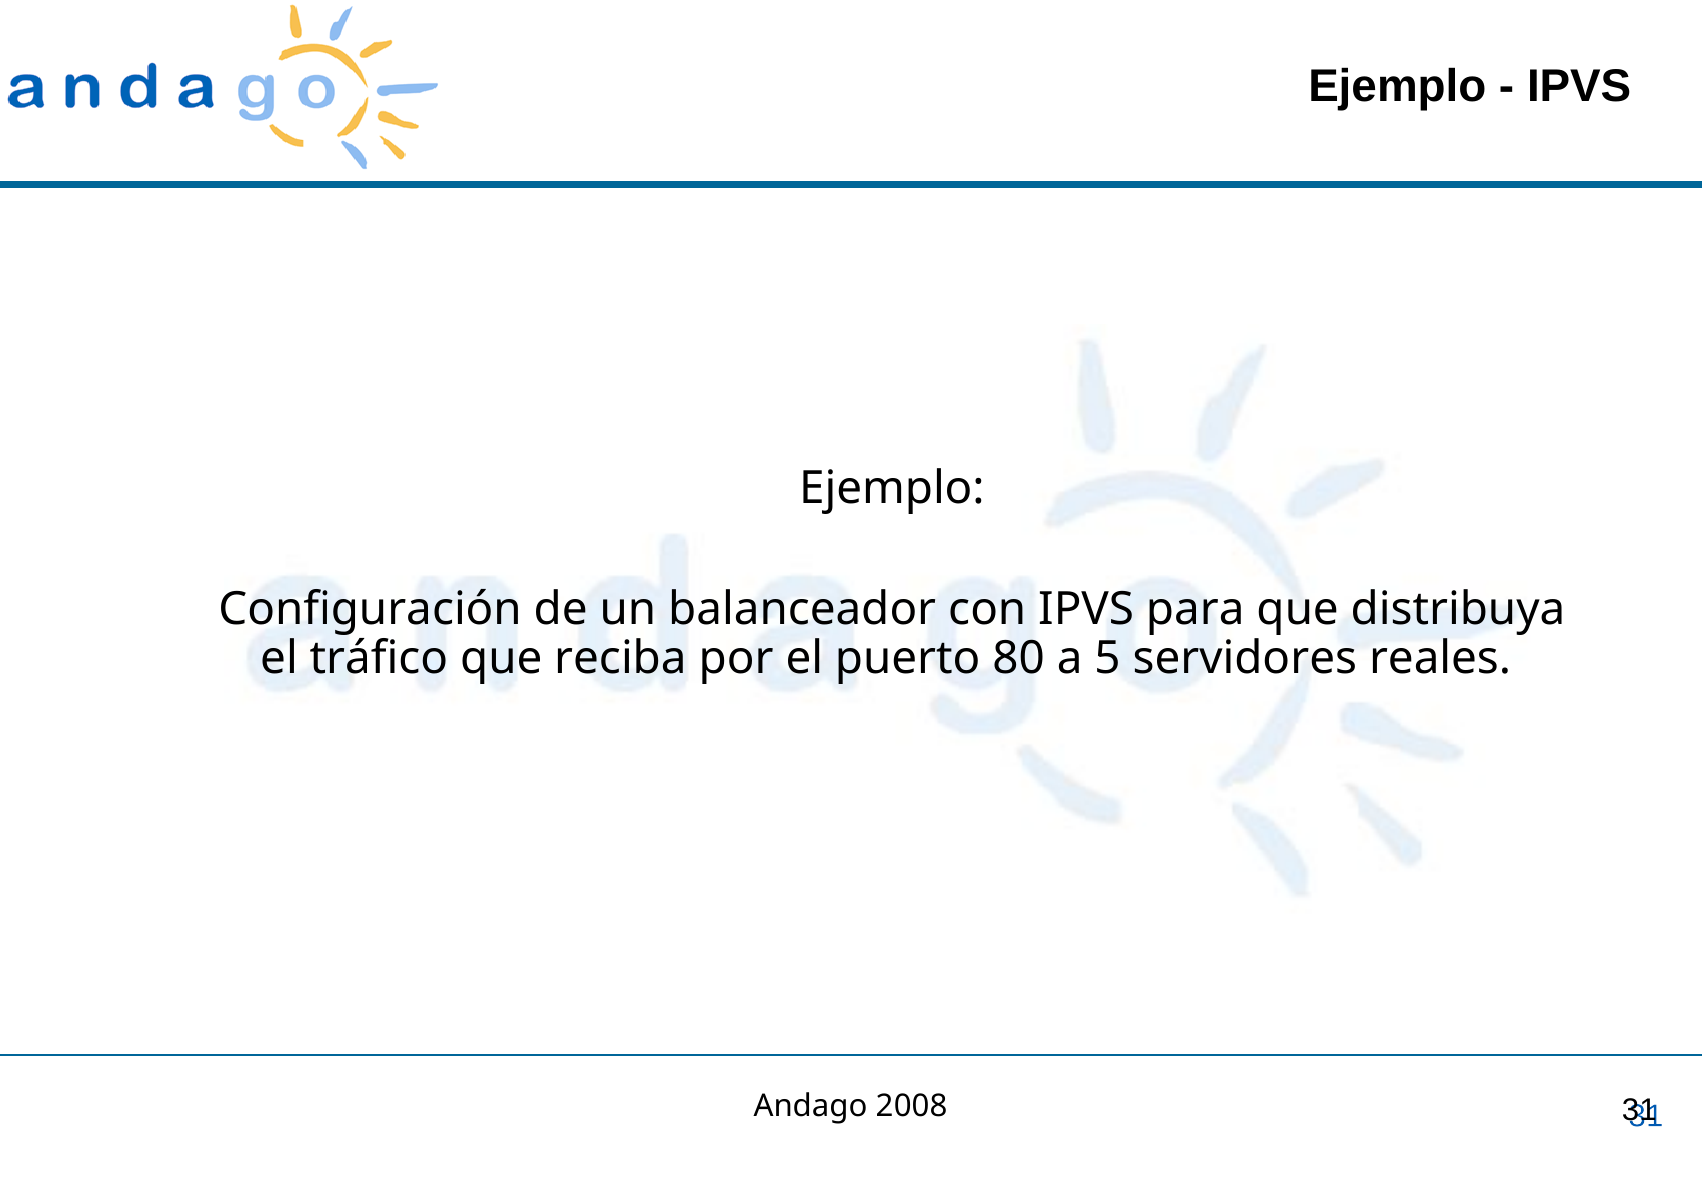

# Ejemplo - IPVS
Ejemplo:
Configuración de un balanceador con IPVS para que distribuya el tráfico que reciba por el puerto 80 a 5 servidores reales.